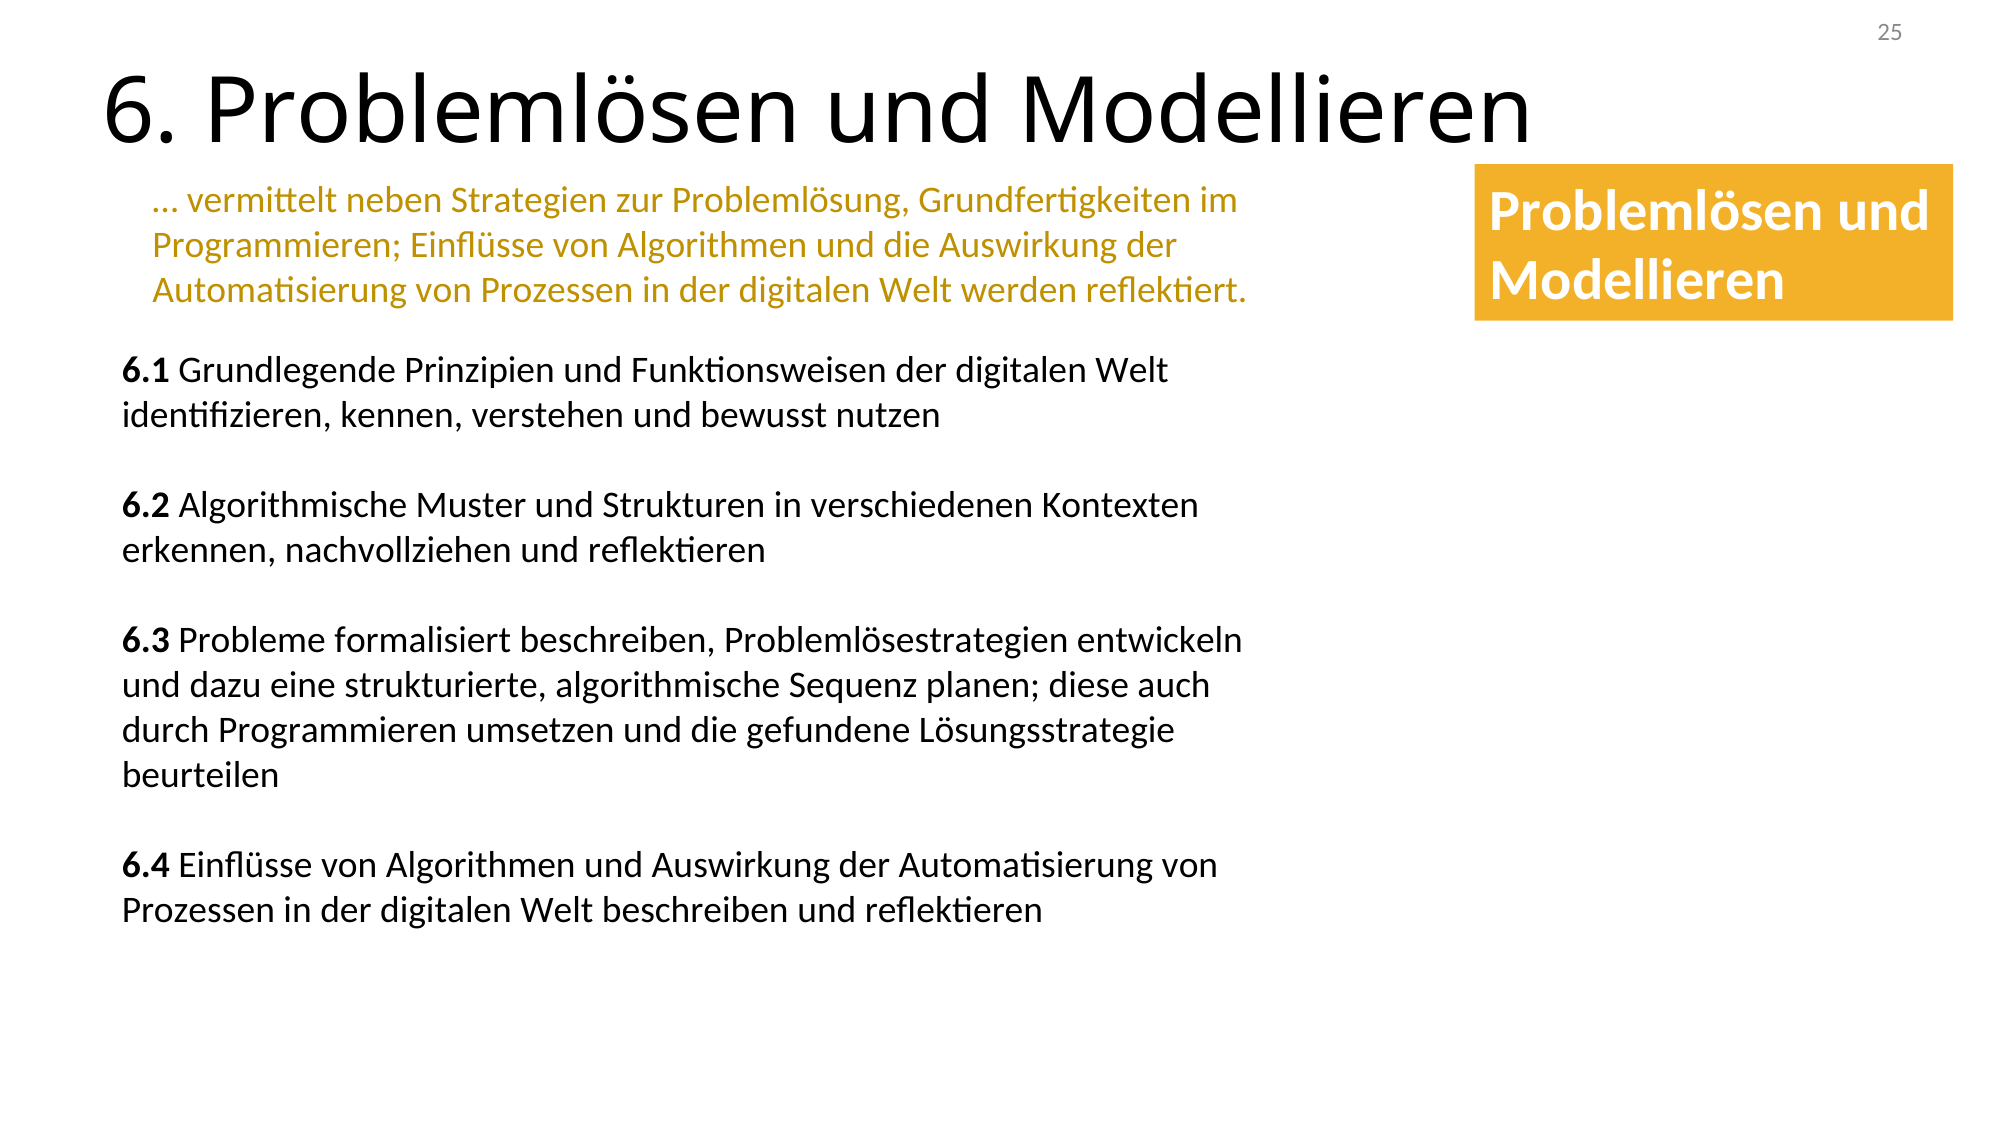

24
6. Problemlösen und Modellieren
Problemlösen und Modellieren
… vermittelt neben Strategien zur Problemlösung, Grundfertigkeiten im Programmieren; Einflüsse von Algorithmen und die Auswirkung der Automatisierung von Prozessen in der digitalen Welt werden reflektiert.
6.1 Grundlegende Prinzipien und Funktionsweisen der digitalen Welt identifizieren, kennen, verstehen und bewusst nutzen
6.2 Algorithmische Muster und Strukturen in verschiedenen Kontexten erkennen, nachvollziehen und reflektieren
6.3 Probleme formalisiert beschreiben, Problemlösestrategien entwickeln und dazu eine strukturierte, algorithmische Sequenz planen; diese auch durch Programmieren umsetzen und die gefundene Lösungsstrategie beurteilen
6.4 Einflüsse von Algorithmen und Auswirkung der Automatisierung von Prozessen in der digitalen Welt beschreiben und reflektieren